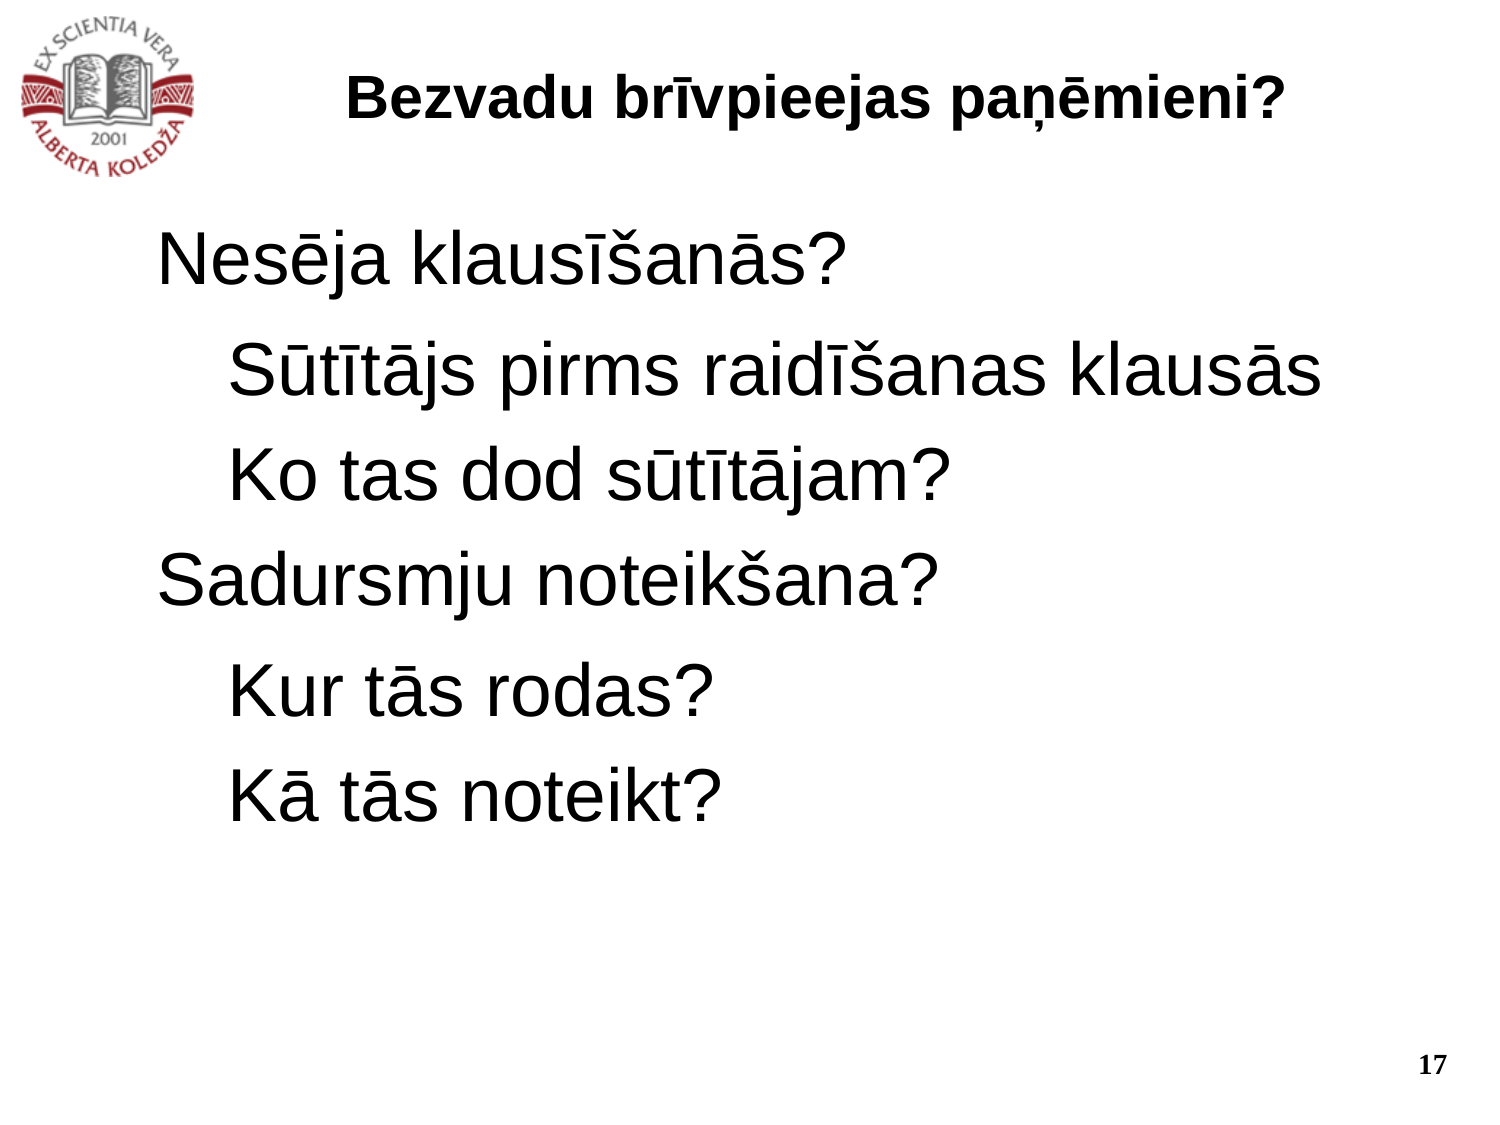

# Bezvadu brīvpieejas paņēmieni?
Nesēja klausīšanās?
Sūtītājs pirms raidīšanas klausās
Ko tas dod sūtītājam?
Sadursmju noteikšana?
Kur tās rodas?
Kā tās noteikt?